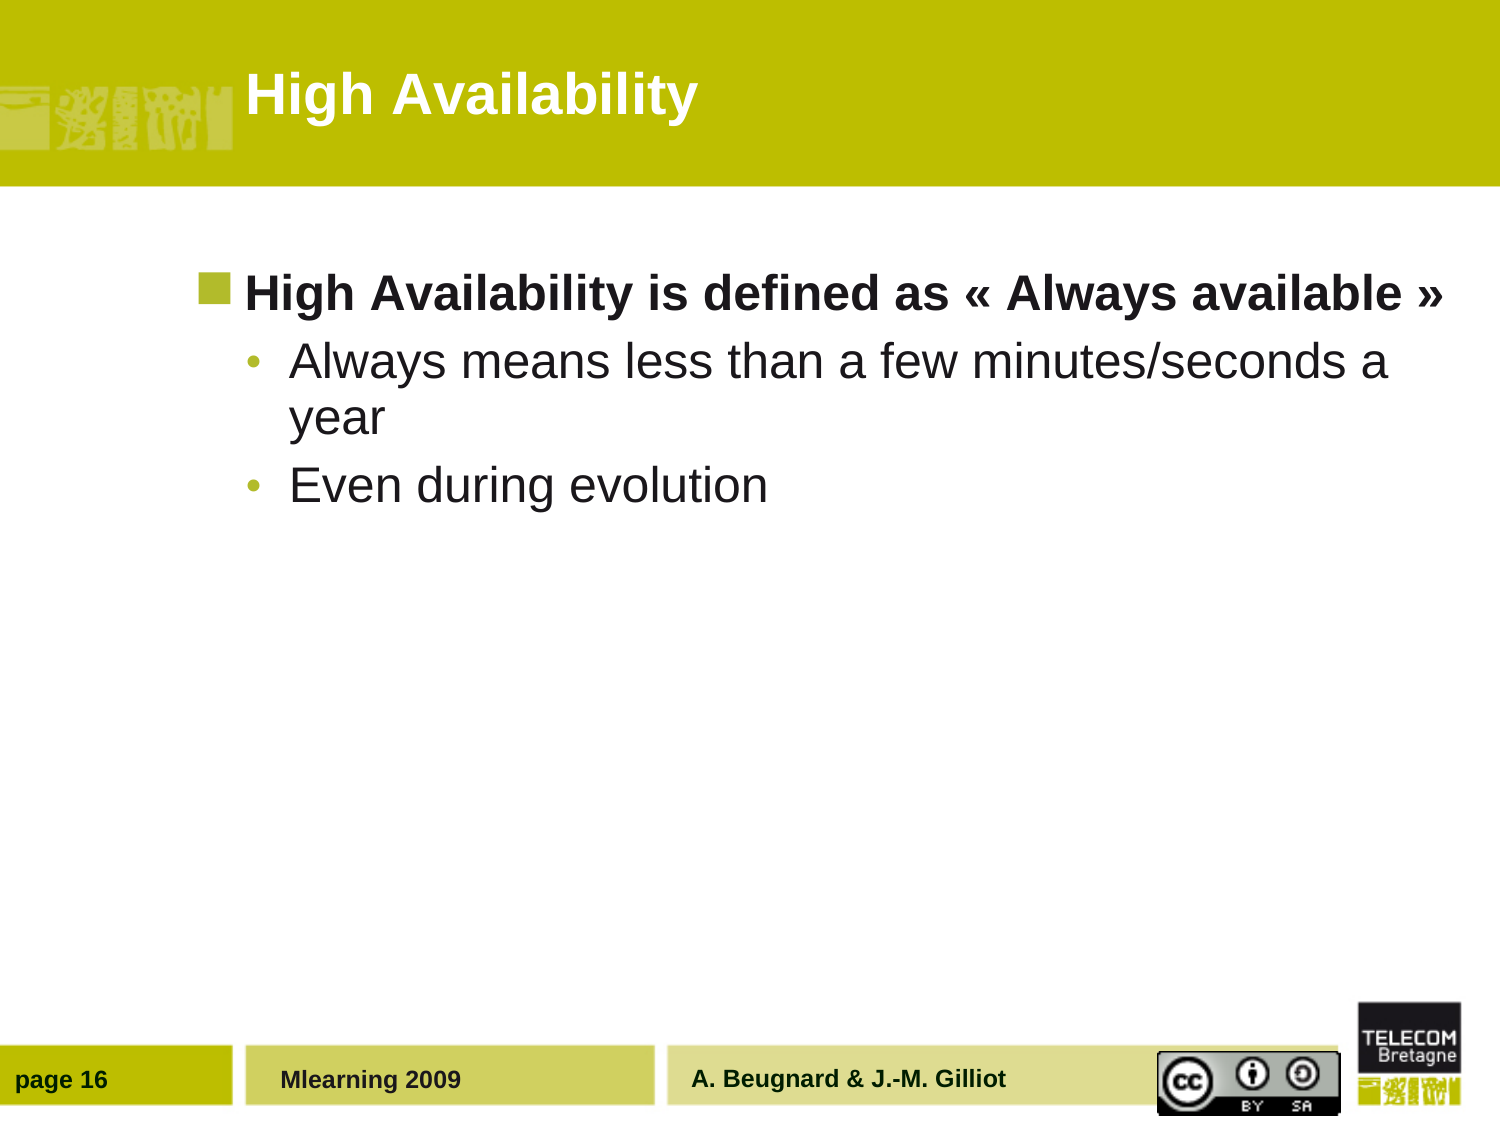

# High Availability
High Availability is defined as « Always available »
Always means less than a few minutes/seconds a year
Even during evolution
16